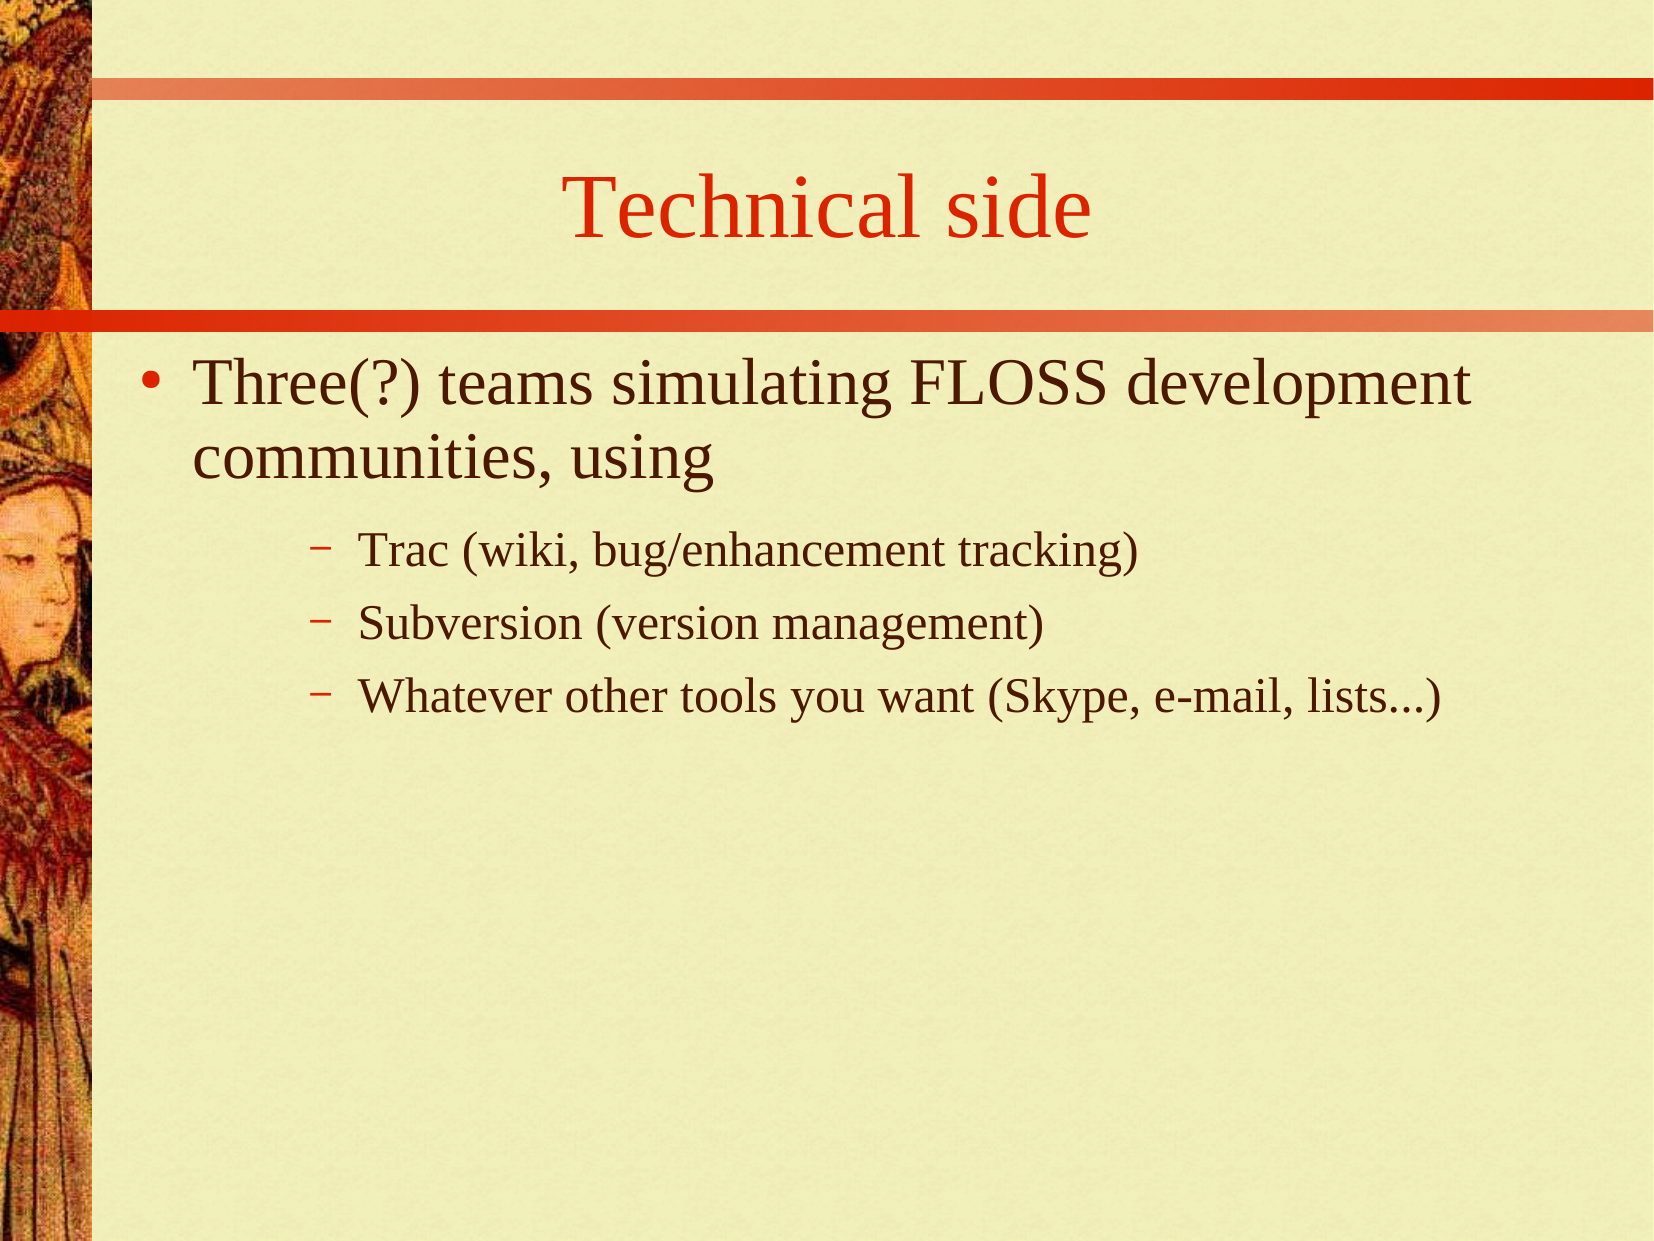

# Technical side
Three(?) teams simulating FLOSS development communities, using
Trac (wiki, bug/enhancement tracking)
Subversion (version management)
Whatever other tools you want (Skype, e-mail, lists...)